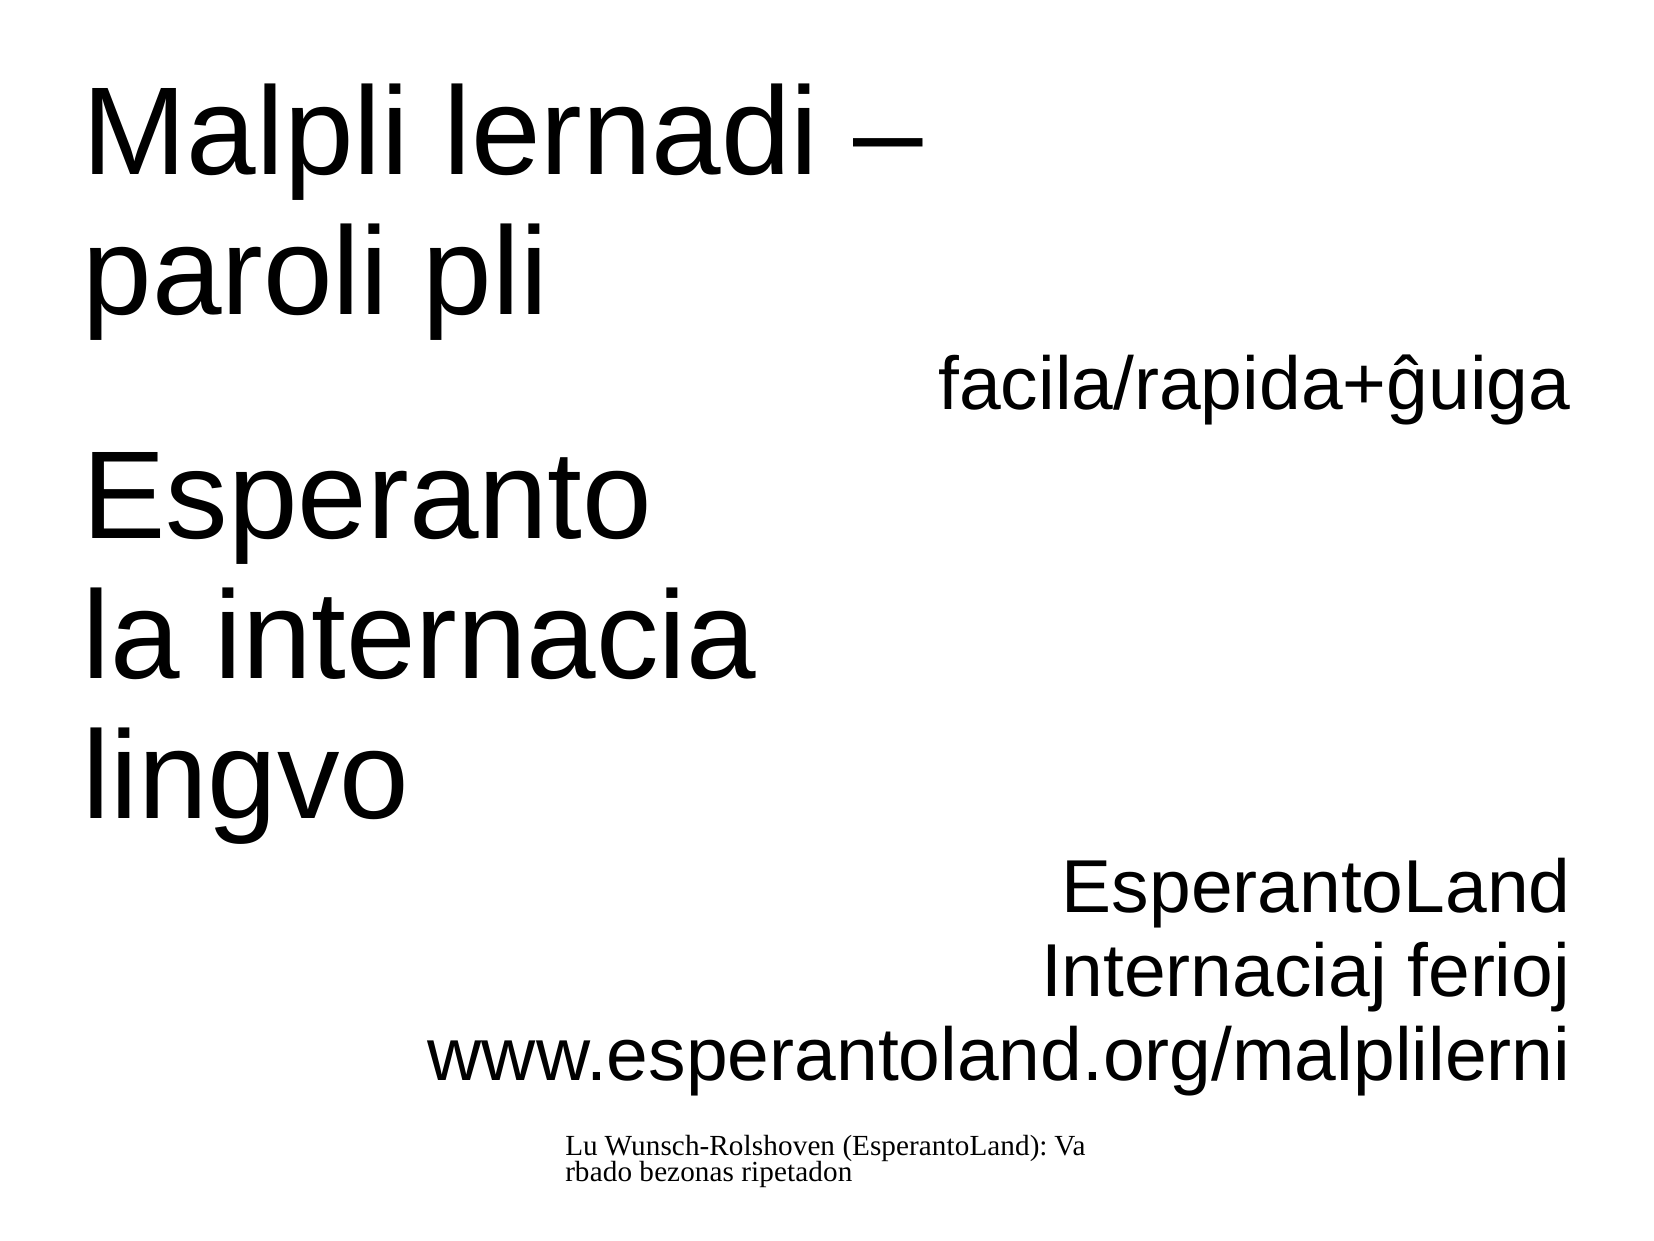

# Malpli lernadi – paroli pli
facila/rapida+ĝuiga
Esperanto
la internacia
lingvo
EsperantoLand
Internaciaj ferioj
www.esperantoland.org/malplilerni
Lu Wunsch-Rolshoven (EsperantoLand): Varbado bezonas ripetadon